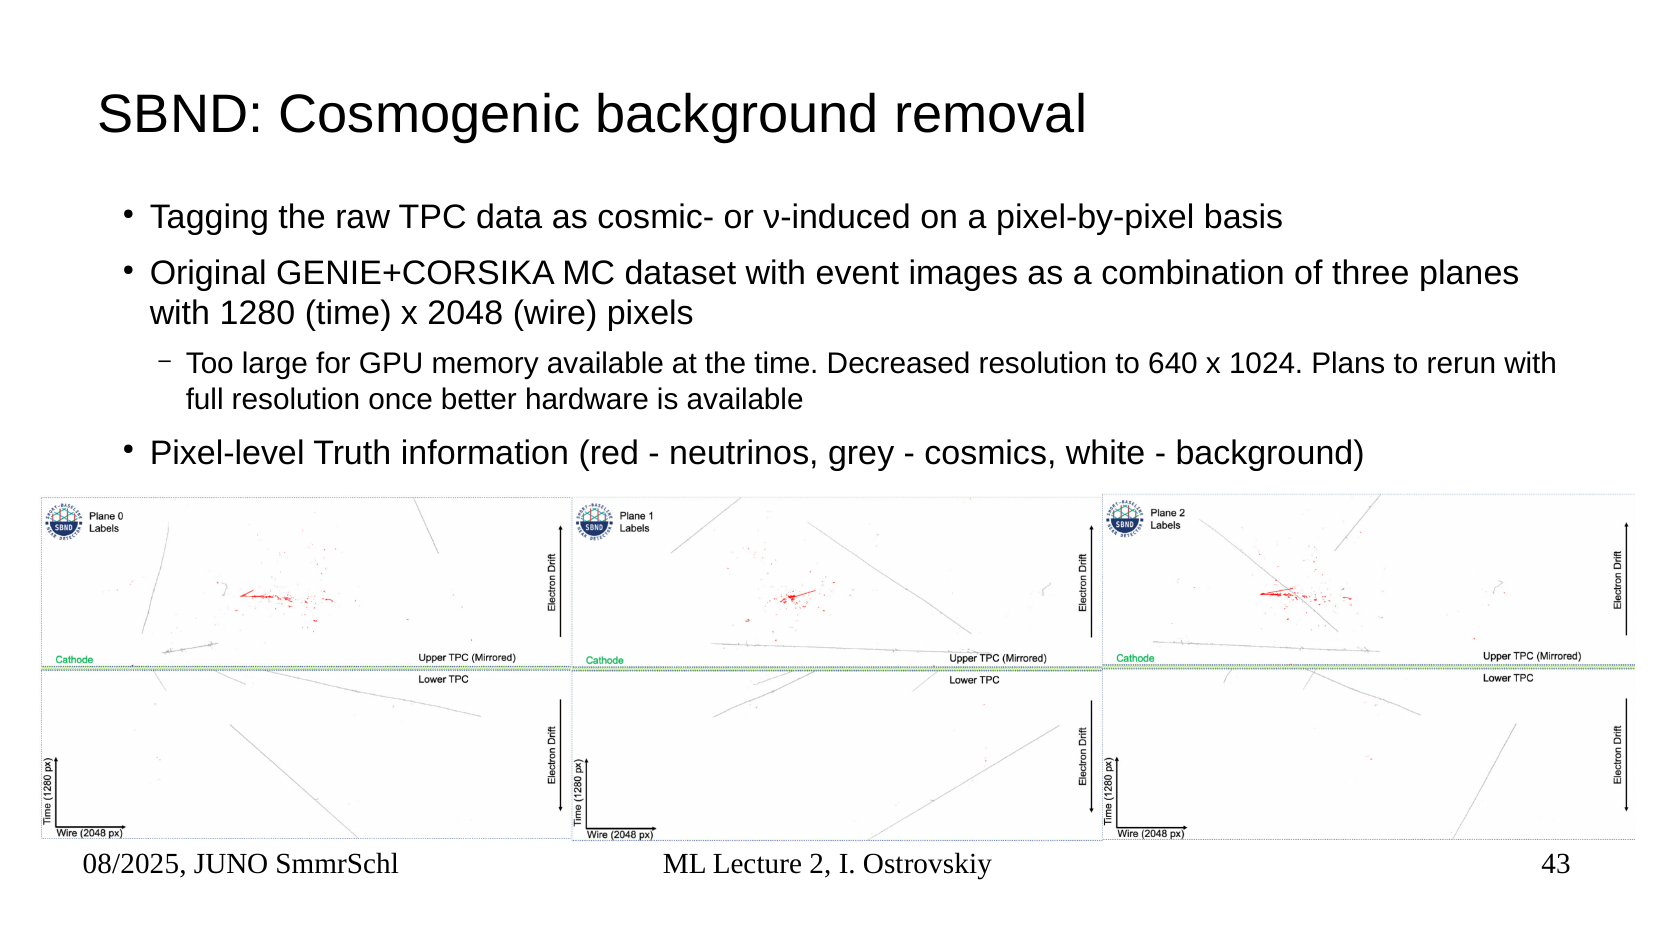

# SBND: Cosmogenic background removal
Tagging the raw TPC data as cosmic- or ν-induced on a pixel-by-pixel basis
Original GENIE+CORSIKA MC dataset with event images as a combination of three planes with 1280 (time) x 2048 (wire) pixels
Too large for GPU memory available at the time. Decreased resolution to 640 x 1024. Plans to rerun with full resolution once better hardware is available
Pixel-level Truth information (red - neutrinos, grey - cosmics, white - background)
08/2025, JUNO SmmrSchl
ML Lecture 2, I. Ostrovskiy
43